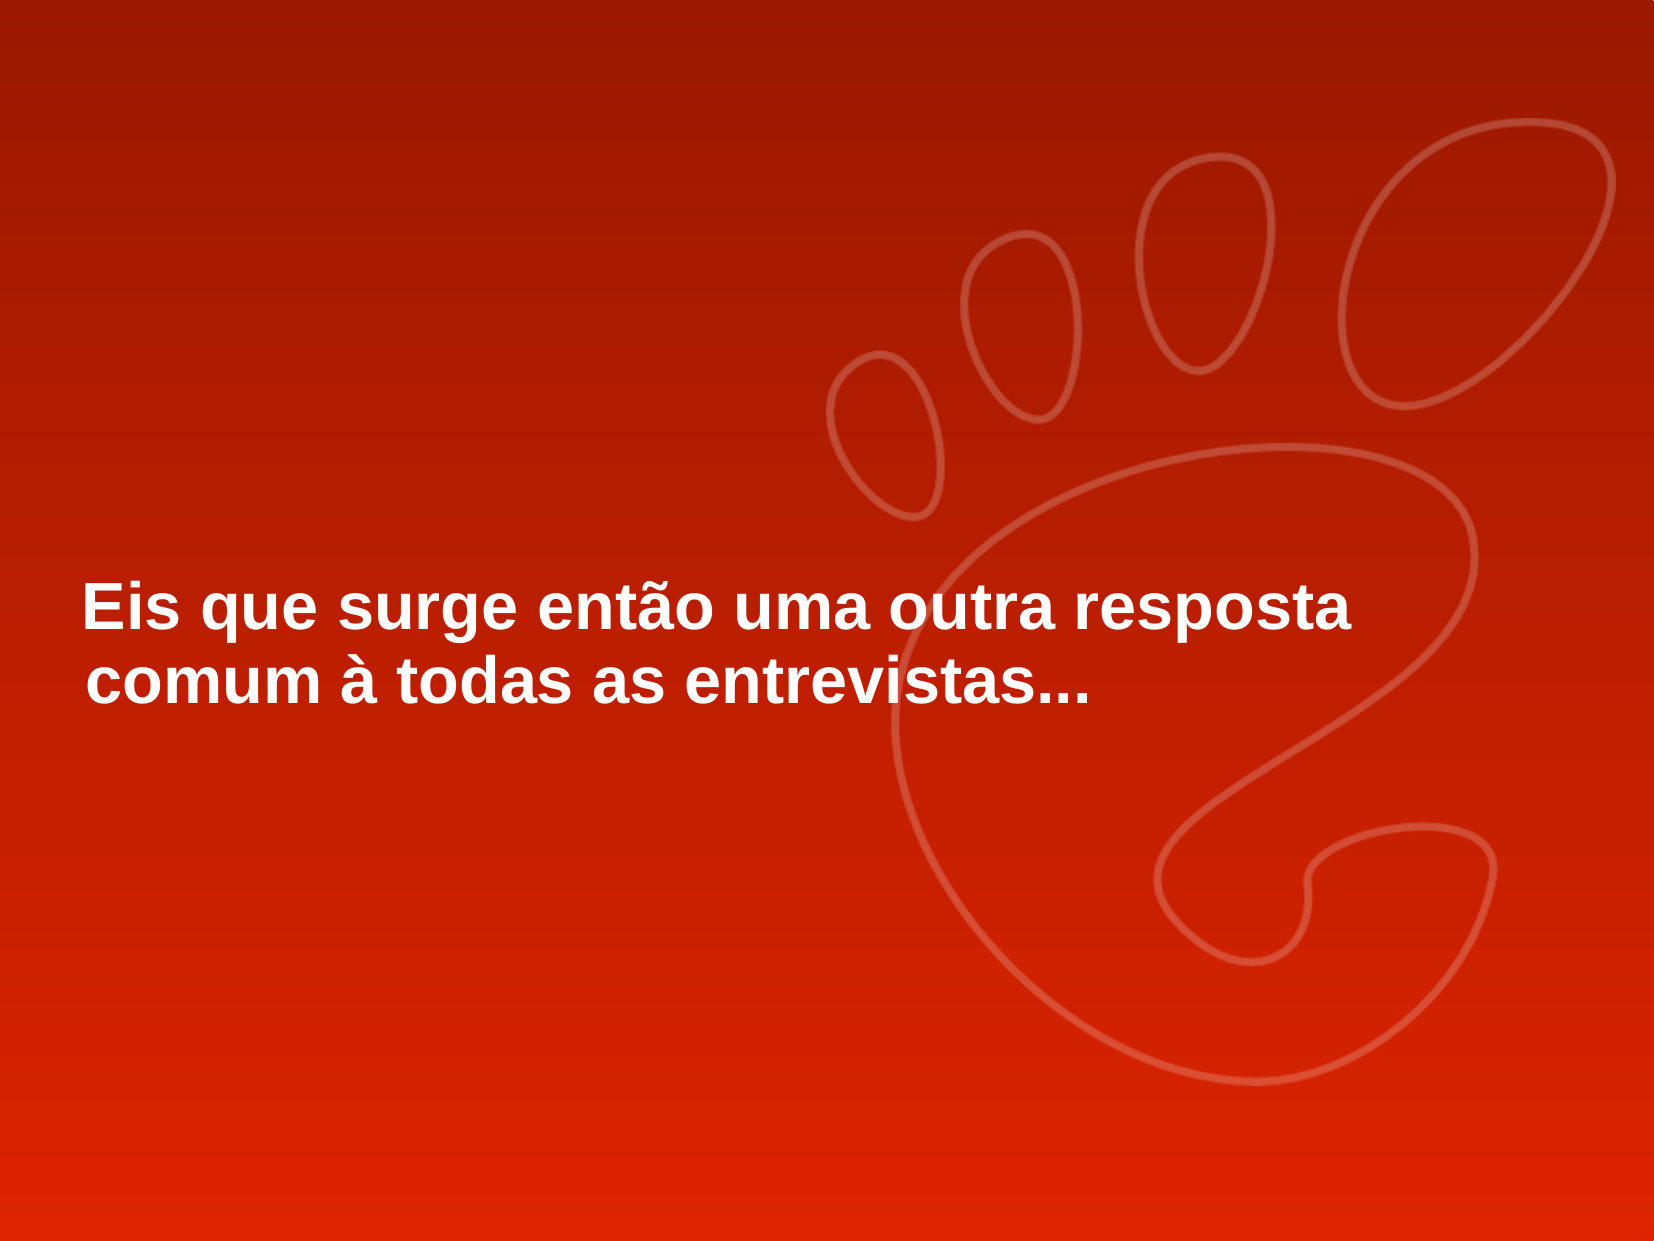

# Eis que surge então uma outra resposta comum à todas as entrevistas...